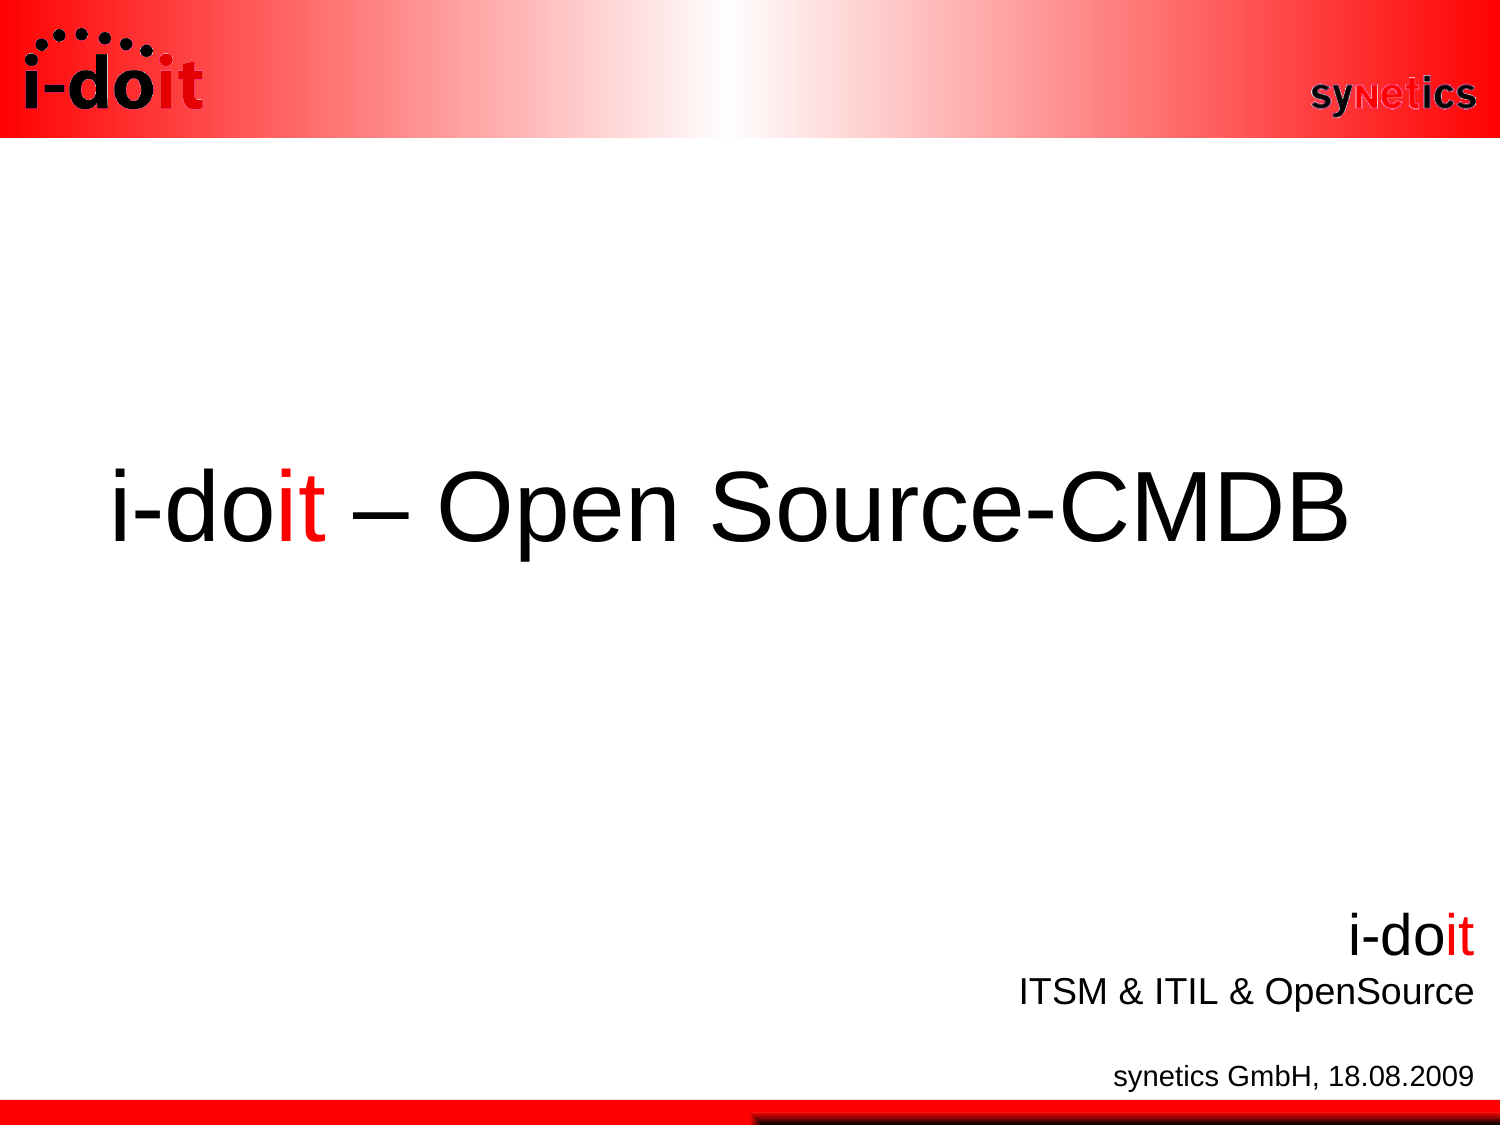

i-doit – Open Source-CMDB
i-doit
ITSM & ITIL & OpenSource
synetics GmbH, 18.08.2009